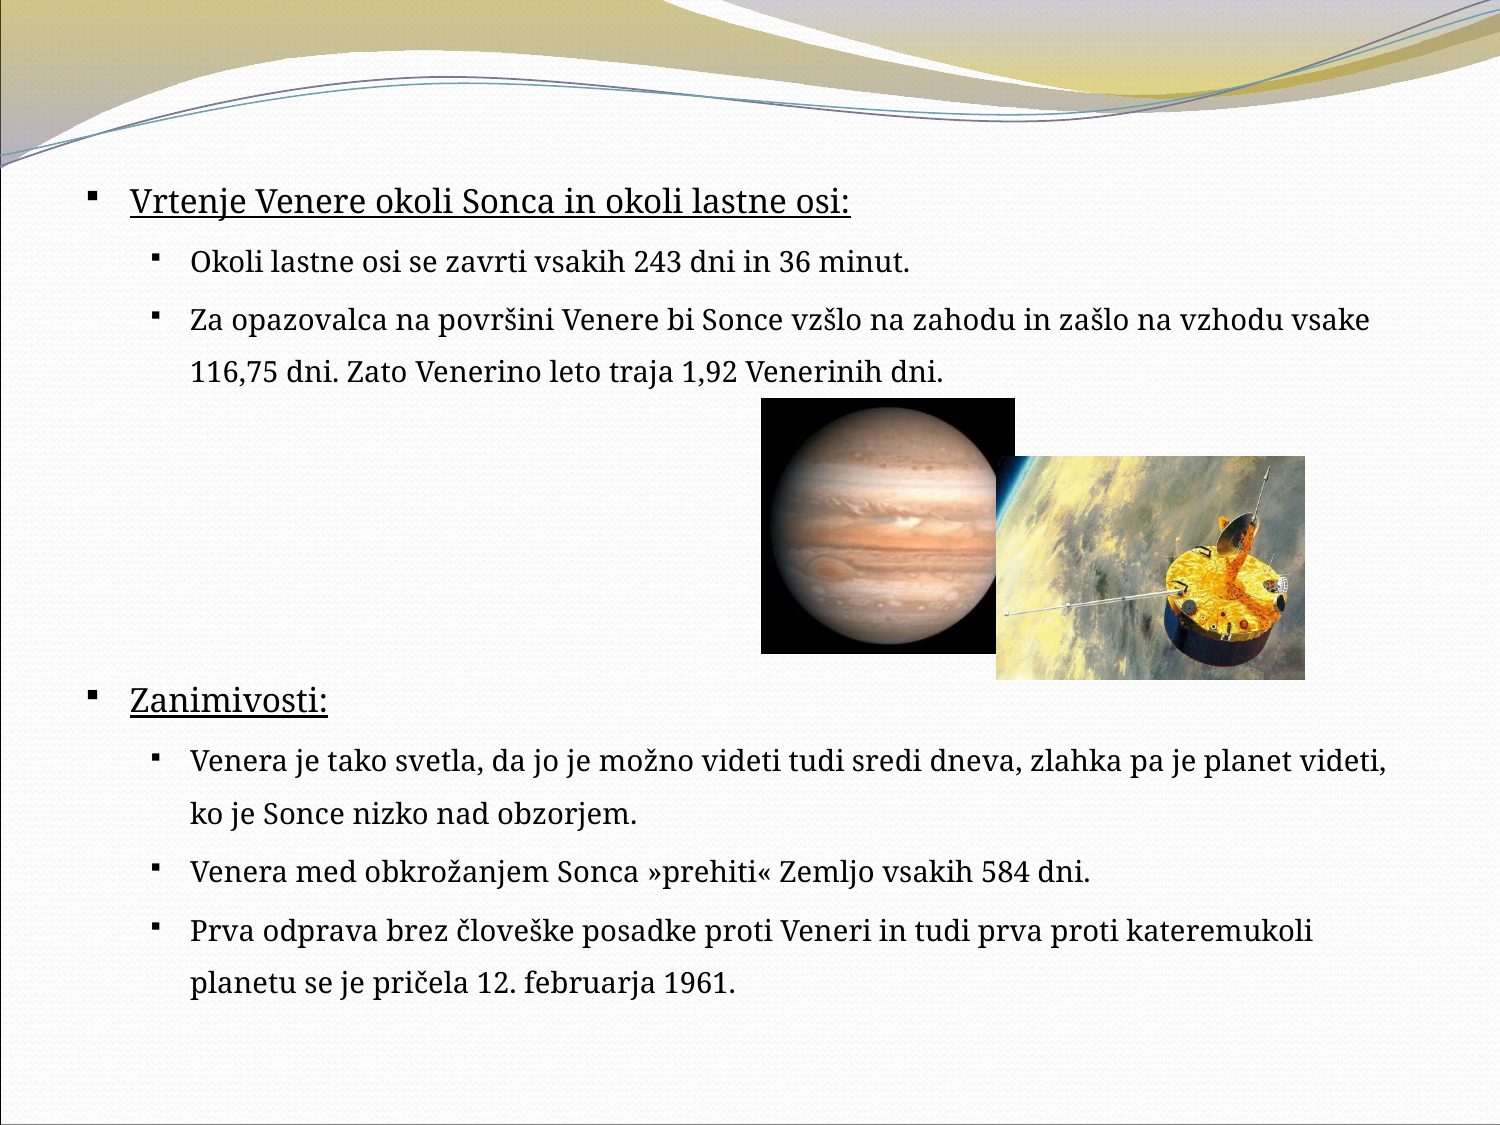

# Vrtenje Venere okoli Sonca in okoli lastne osi:
Okoli lastne osi se zavrti vsakih 243 dni in 36 minut.
Za opazovalca na površini Venere bi Sonce vzšlo na zahodu in zašlo na vzhodu vsake 116,75 dni. Zato Venerino leto traja 1,92 Venerinih dni.
Zanimivosti:
Venera je tako svetla, da jo je možno videti tudi sredi dneva, zlahka pa je planet videti, ko je Sonce nizko nad obzorjem.
Venera med obkrožanjem Sonca »prehiti« Zemljo vsakih 584 dni.
Prva odprava brez človeške posadke proti Veneri in tudi prva proti kateremukoli planetu se je pričela 12. februarja 1961.